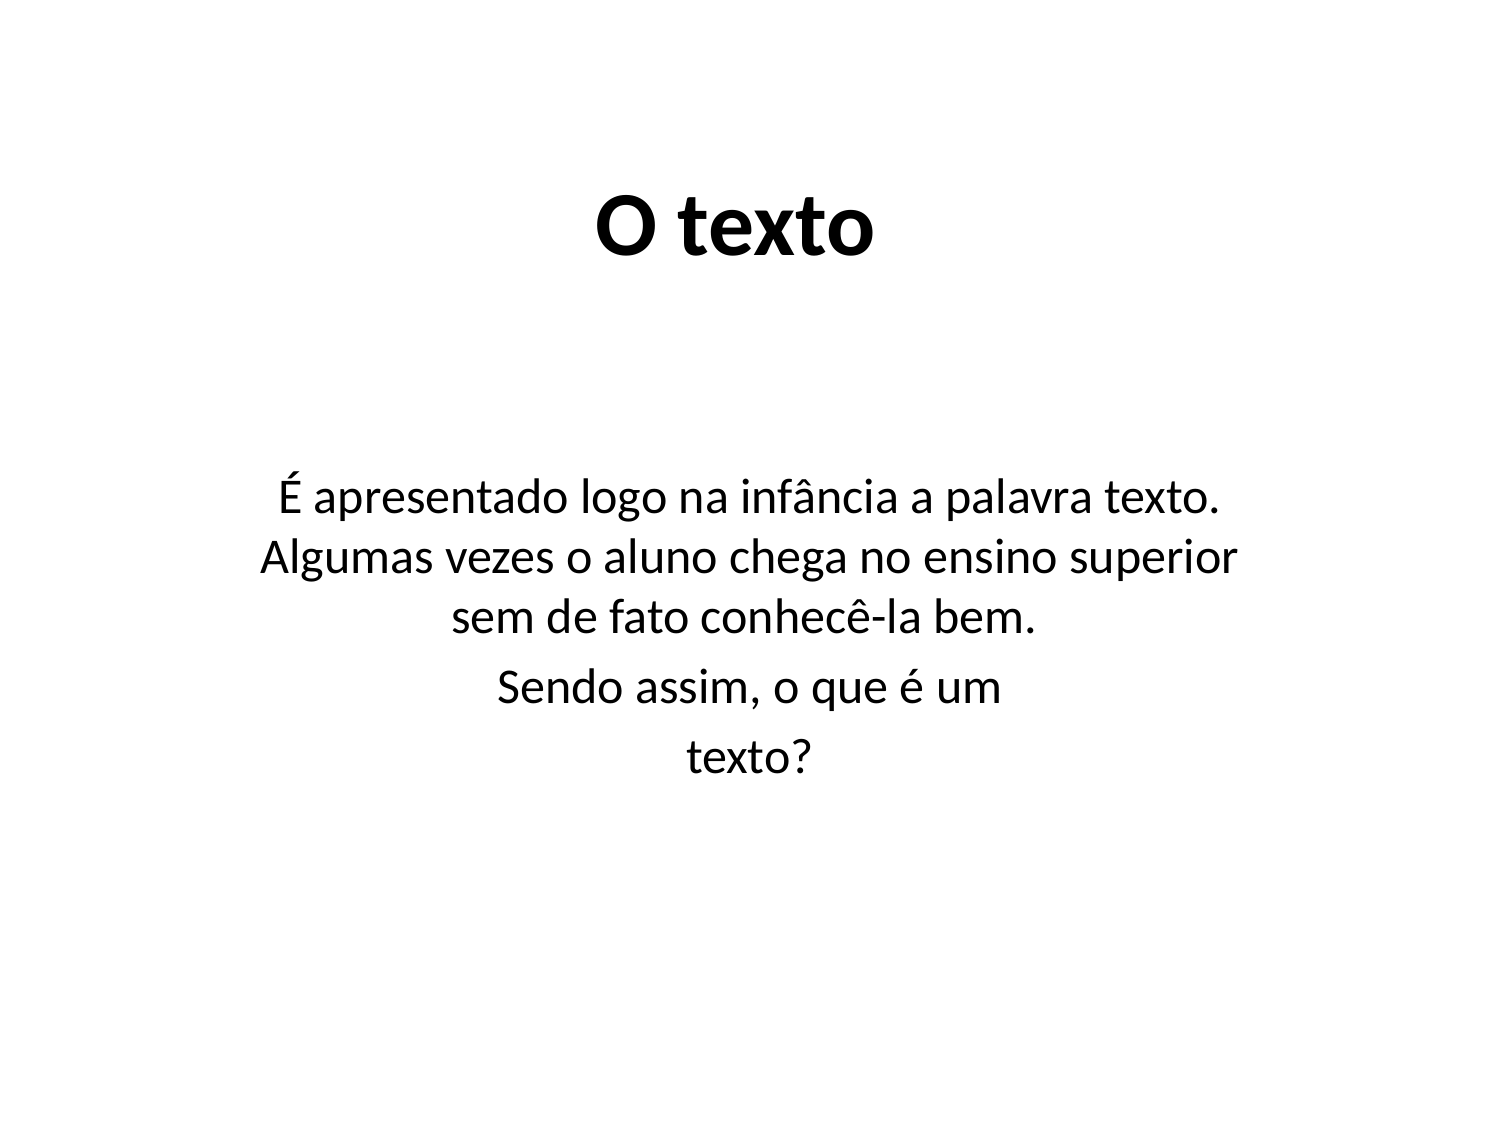

# O texto
É apresentado logo na infância a palavra texto. Algumas vezes o aluno chega no ensino superior sem de fato conhecê-la bem.
Sendo assim, o que é um
texto?